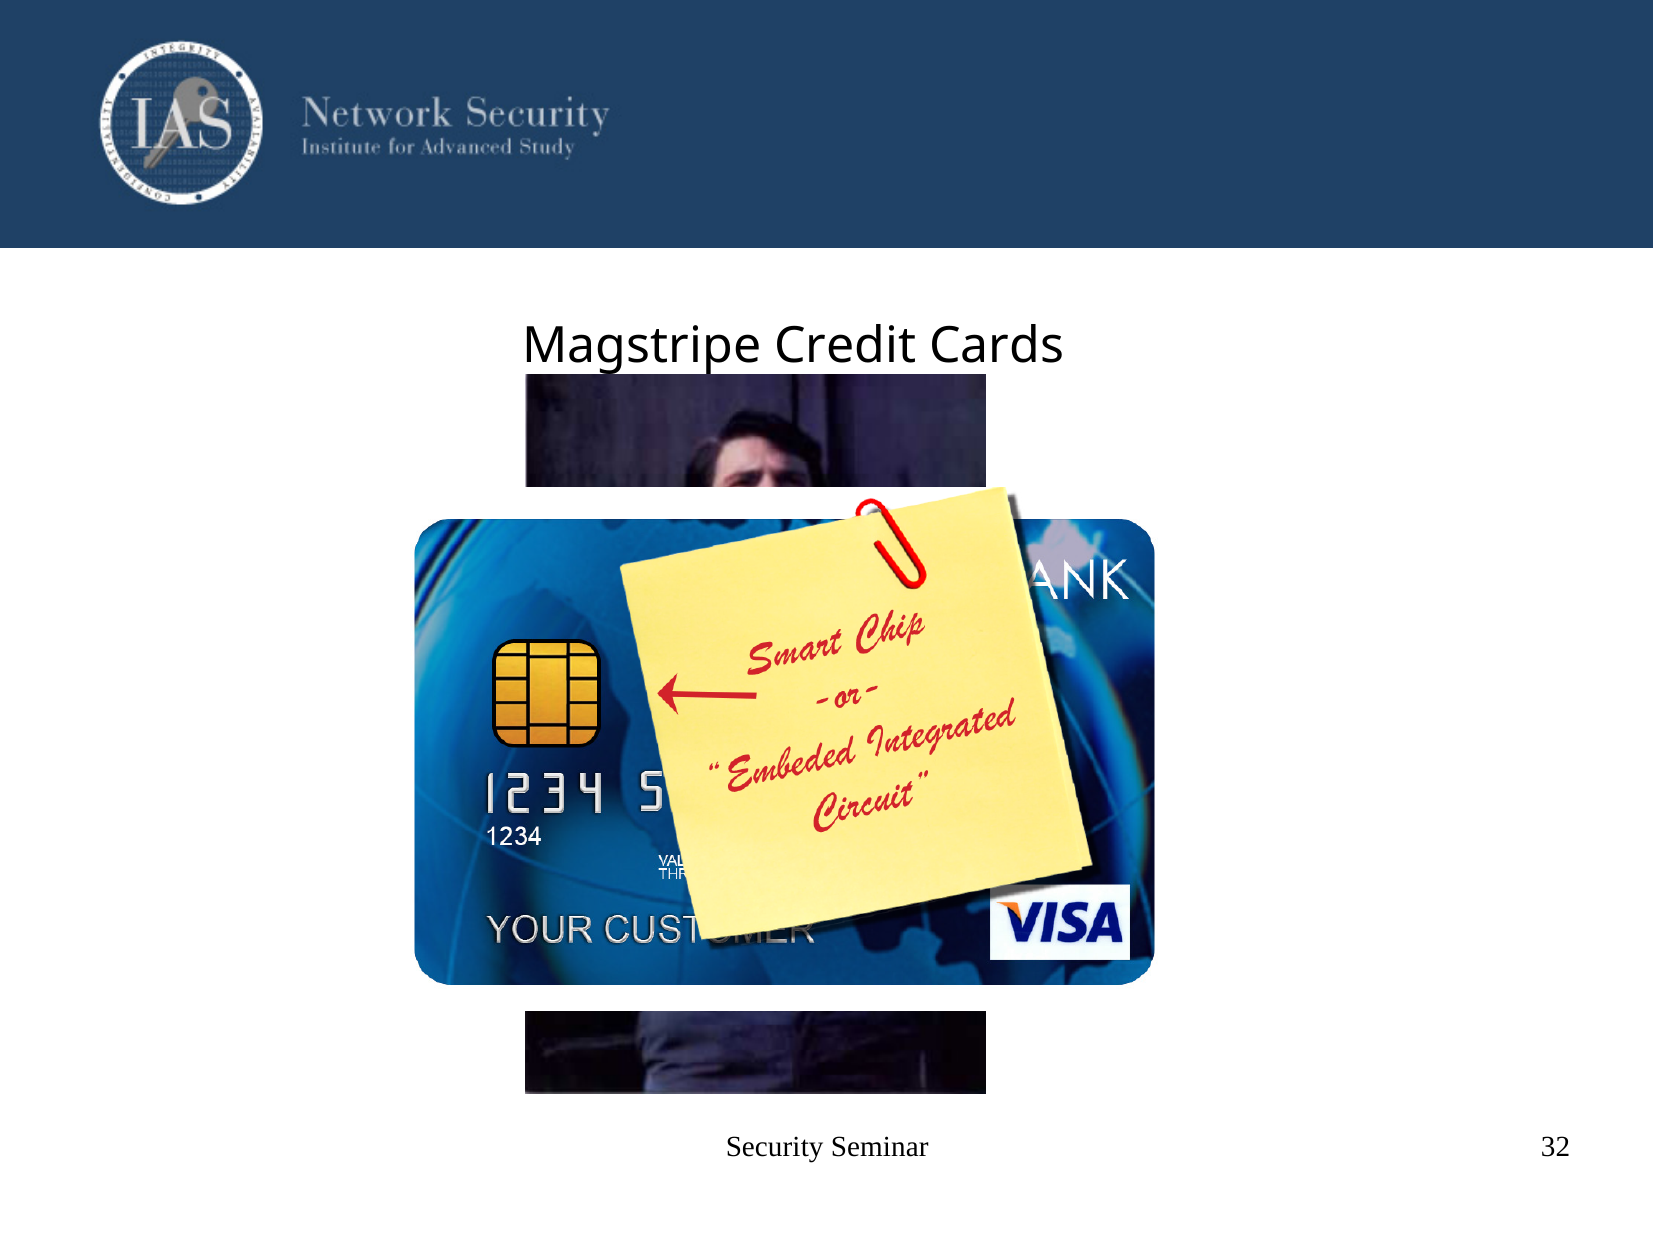

# Magstripe Credit Cards
Security Seminar
32